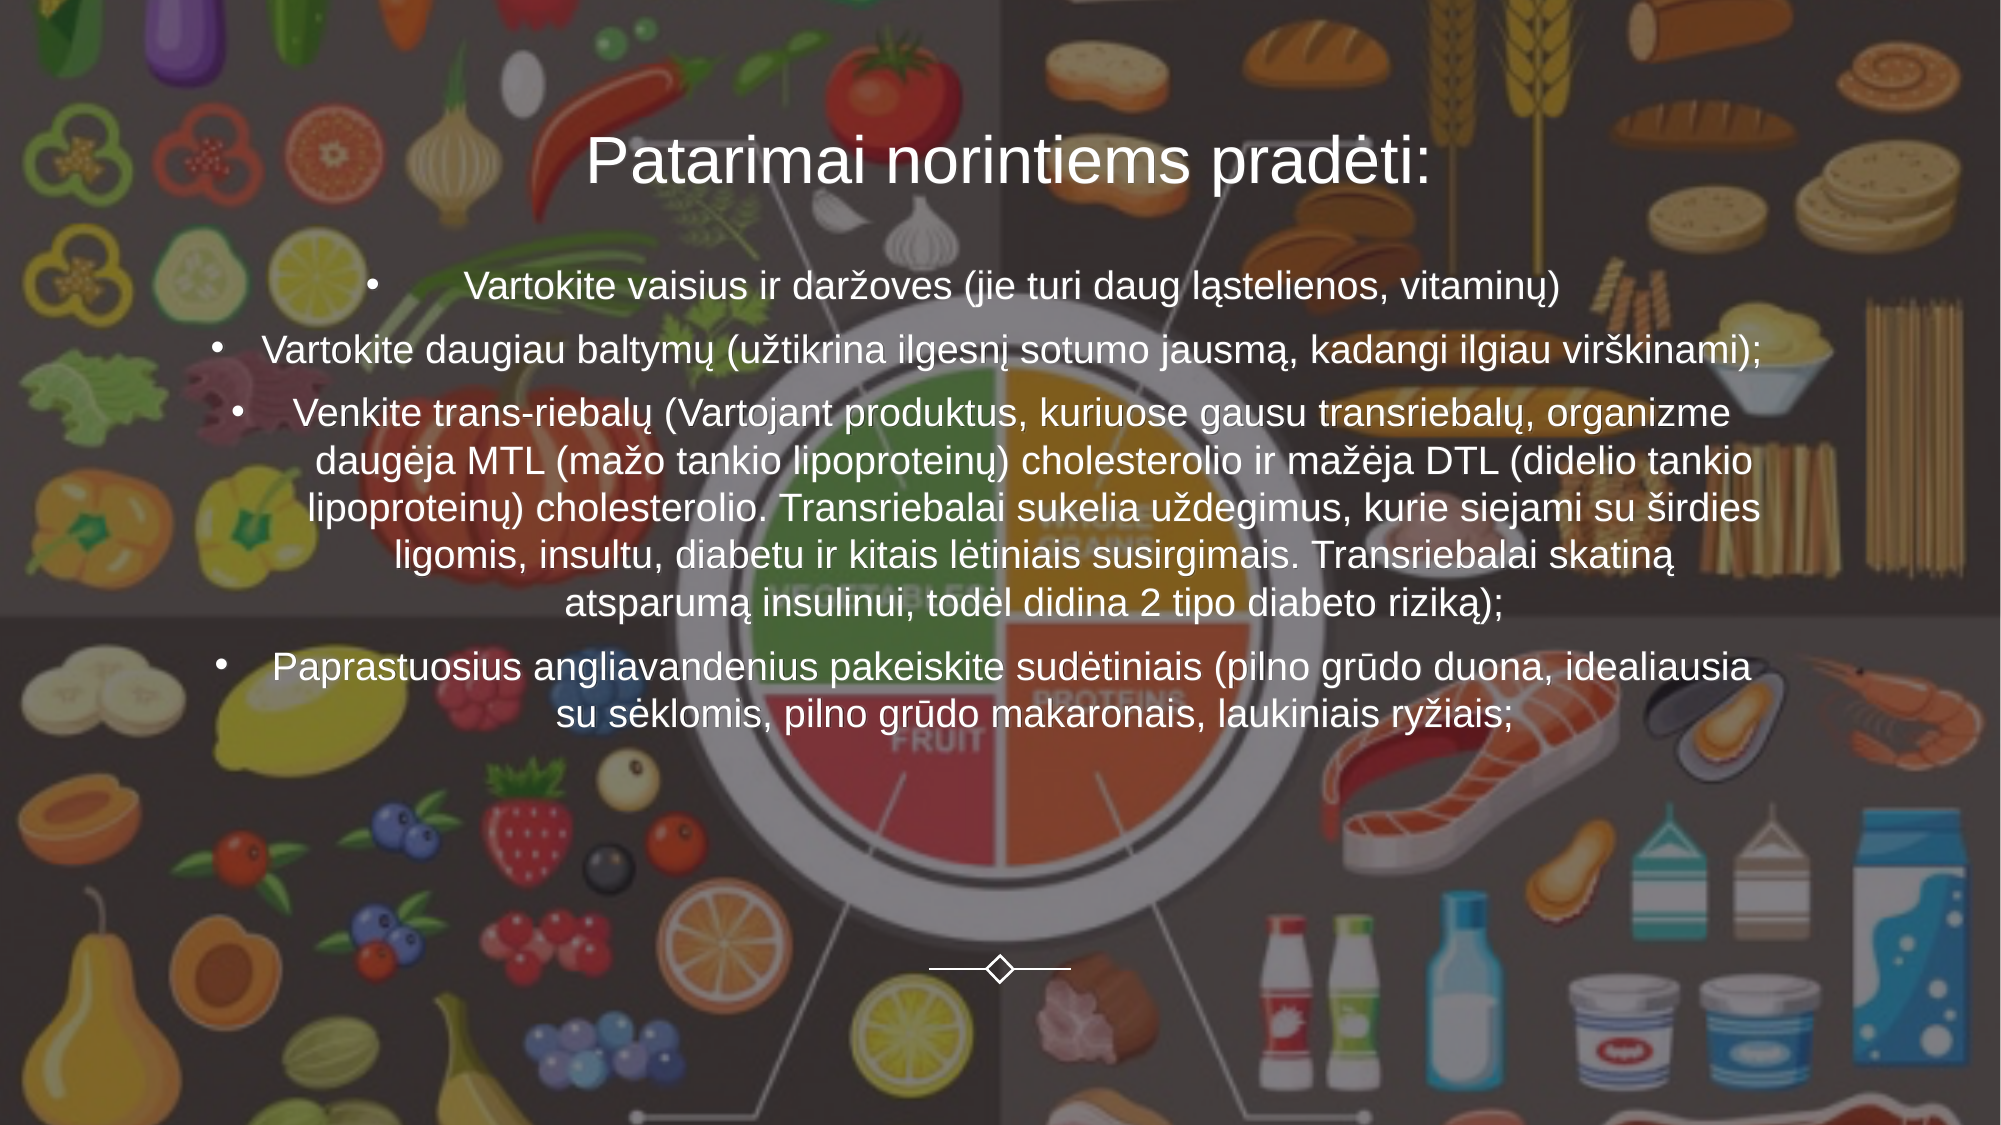

# Patarimai norintiems pradėti:
Vartokite vaisius ir daržoves (jie turi daug ląstelienos, vitaminų)
Vartokite daugiau baltymų (užtikrina ilgesnį sotumo jausmą, kadangi ilgiau virškinami);
Venkite trans-riebalų (Vartojant produktus, kuriuose gausu transriebalų, organizme daugėja MTL (mažo tankio lipoproteinų) cholesterolio ir mažėja DTL (didelio tankio lipoproteinų) cholesterolio. Transriebalai sukelia uždegimus, kurie siejami su širdies ligomis, insultu, diabetu ir kitais lėtiniais susirgimais. Transriebalai skatiną atsparumą insulinui, todėl didina 2 tipo diabeto riziką);
Paprastuosius angliavandenius pakeiskite sudėtiniais (pilno grūdo duona, idealiausia su sėklomis, pilno grūdo makaronais, laukiniais ryžiais;